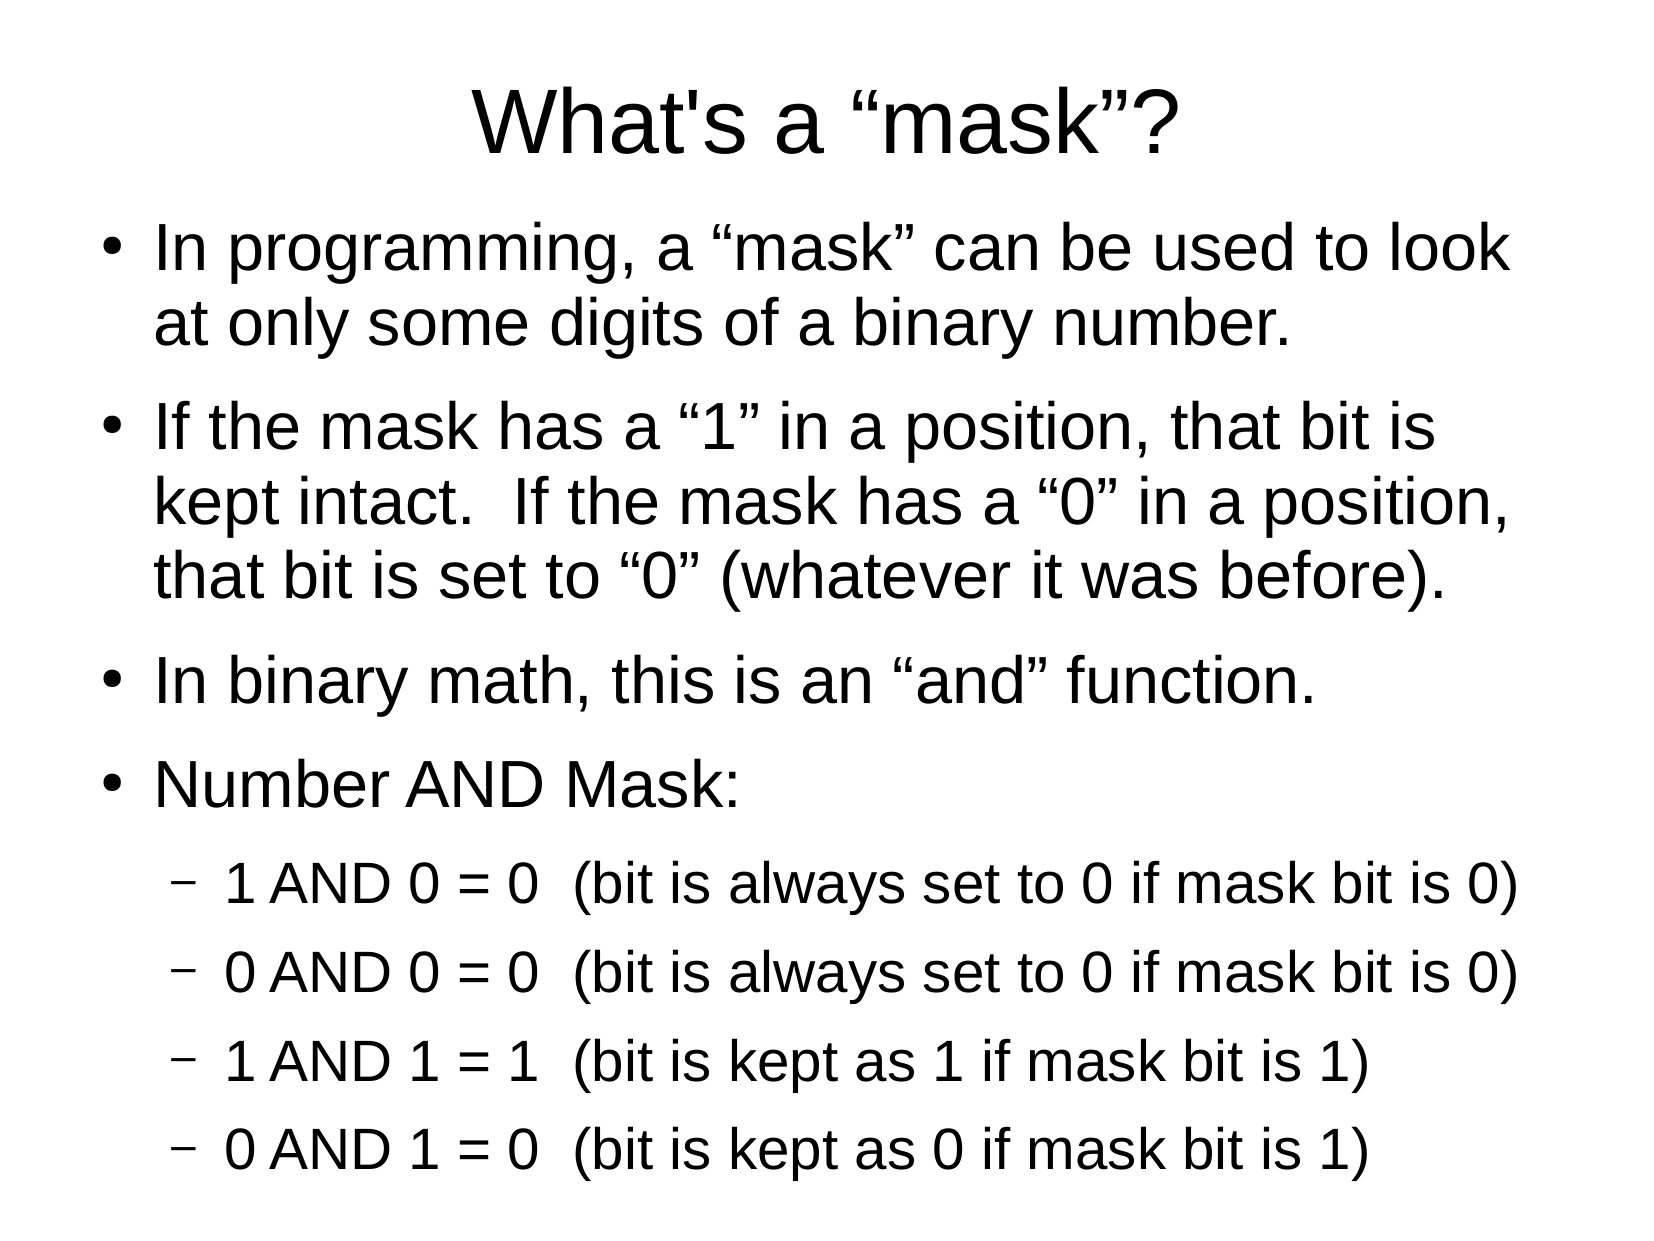

# What's a “mask”?
In programming, a “mask” can be used to look at only some digits of a binary number.
If the mask has a “1” in a position, that bit is kept intact. If the mask has a “0” in a position, that bit is set to “0” (whatever it was before).
In binary math, this is an “and” function.
Number AND Mask:
1 AND 0 = 0 (bit is always set to 0 if mask bit is 0)
0 AND 0 = 0 (bit is always set to 0 if mask bit is 0)
1 AND 1 = 1 (bit is kept as 1 if mask bit is 1)
0 AND 1 = 0 (bit is kept as 0 if mask bit is 1)